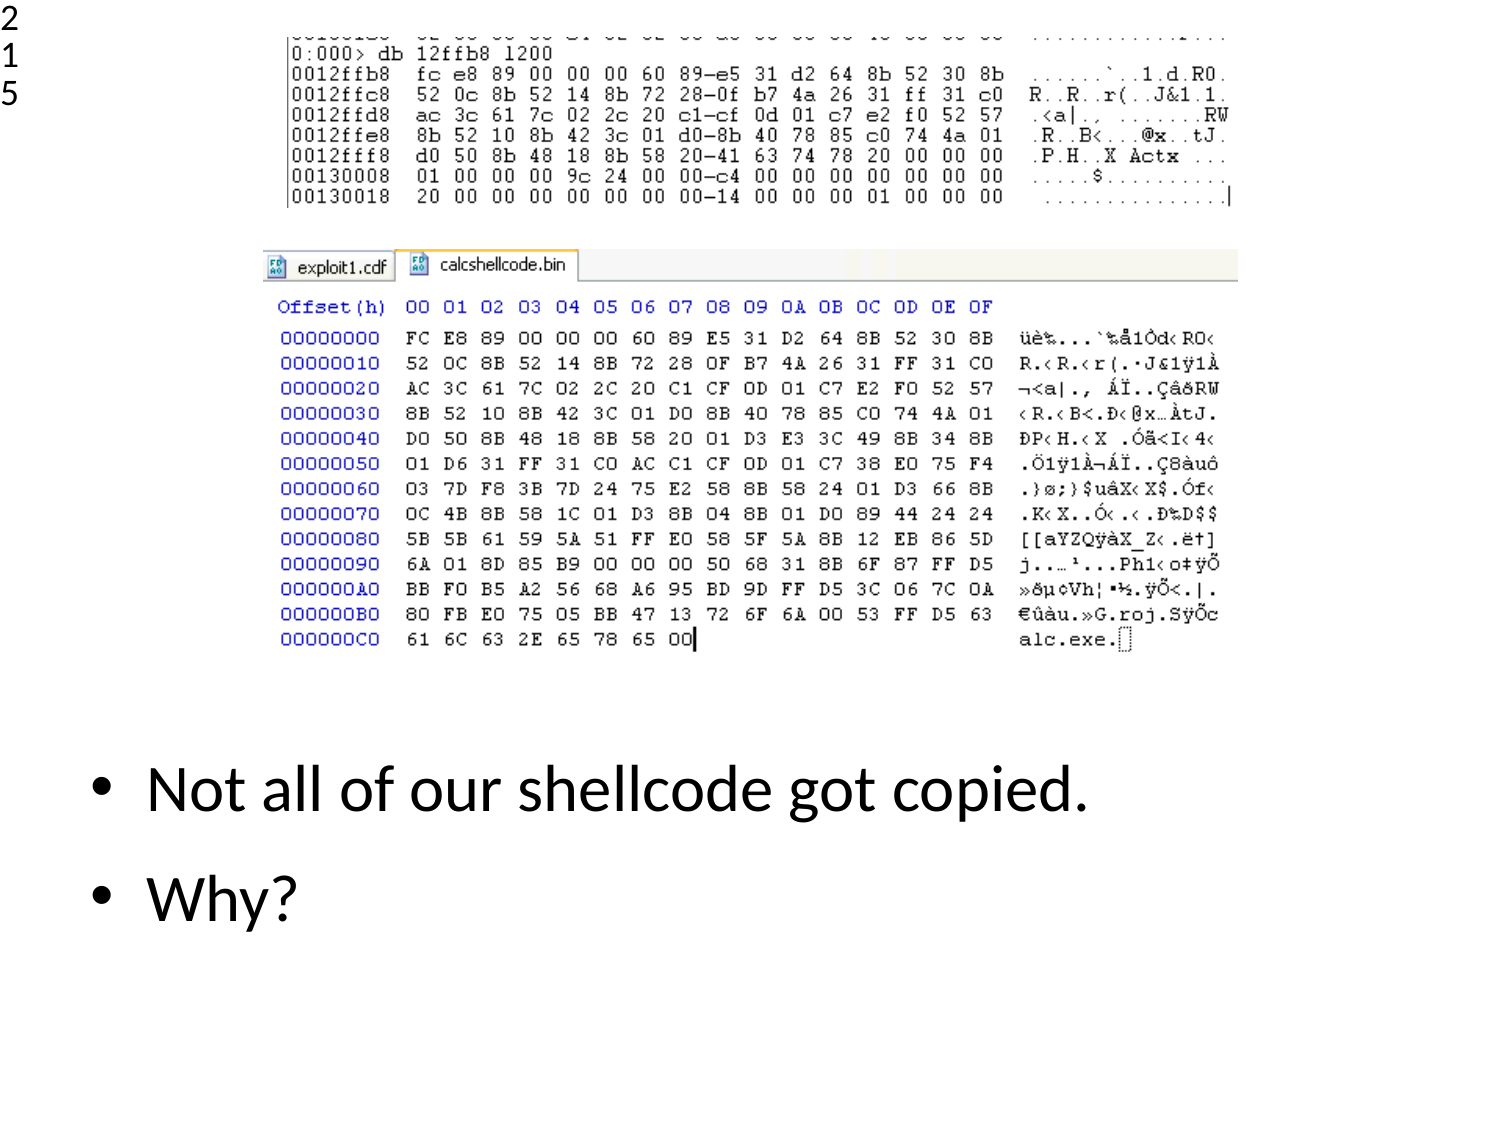

# Not all of our shellcode got copied.
Why?